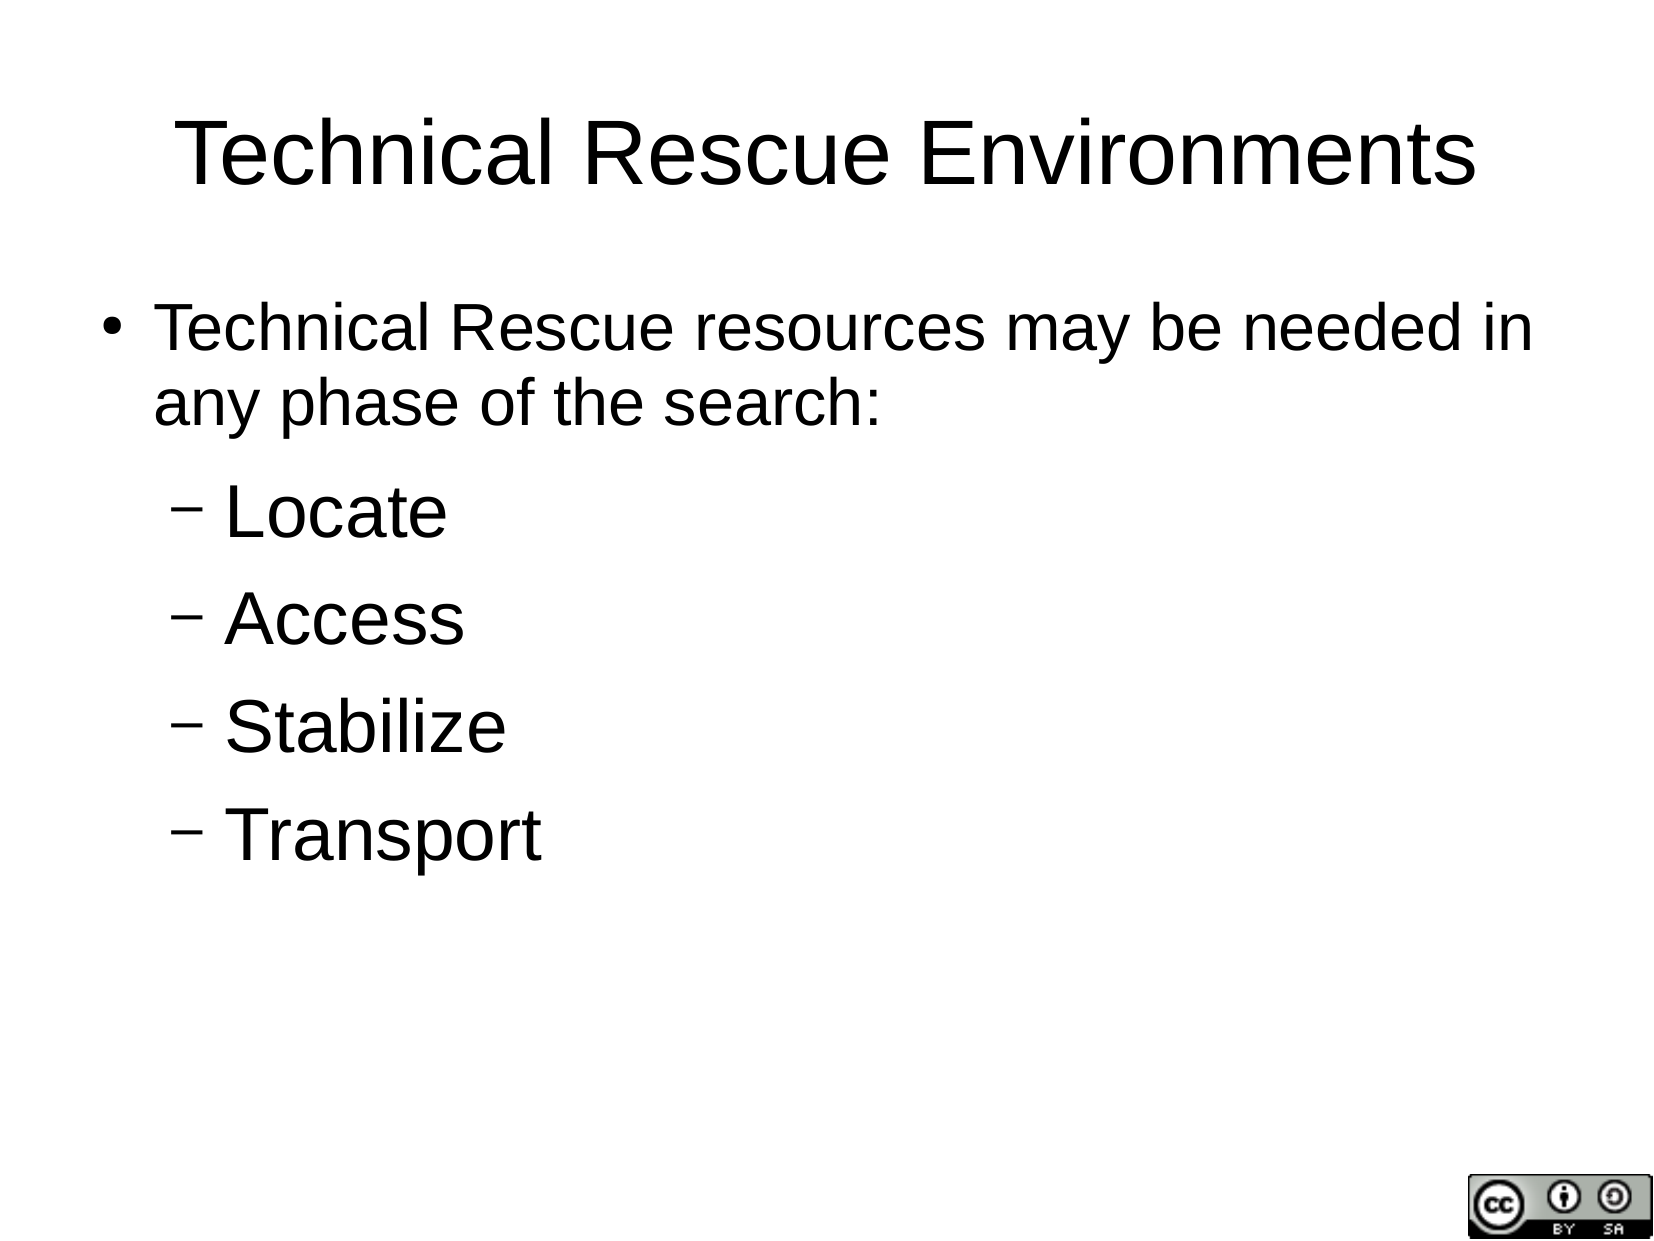

# Technical Rescue Environments
Technical Rescue resources may be needed in any phase of the search:
Locate
Access
Stabilize
Transport